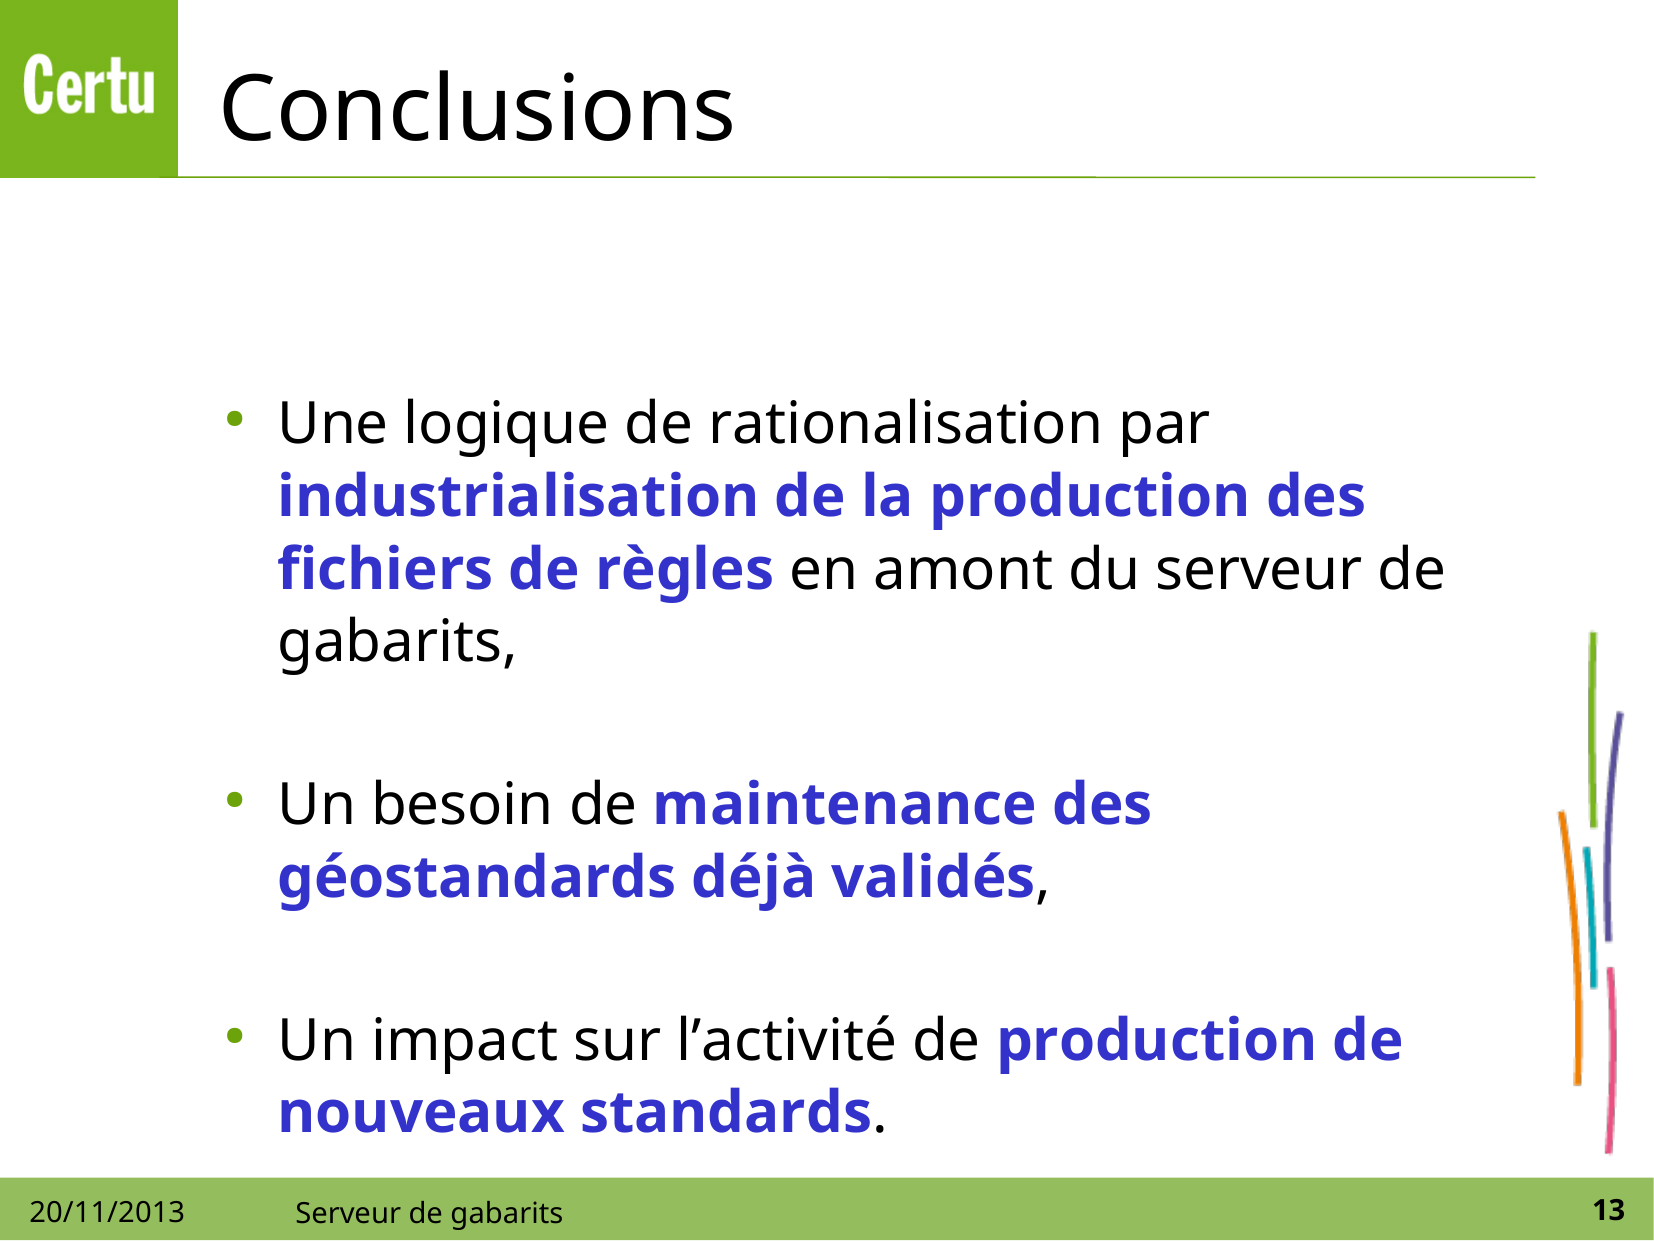

# Conclusions
Une logique de rationalisation par industrialisation de la production des fichiers de règles en amont du serveur de gabarits,
Un besoin de maintenance des géostandards déjà validés,
Un impact sur l’activité de production de nouveaux standards.
20/11/2013
Serveur de gabarits